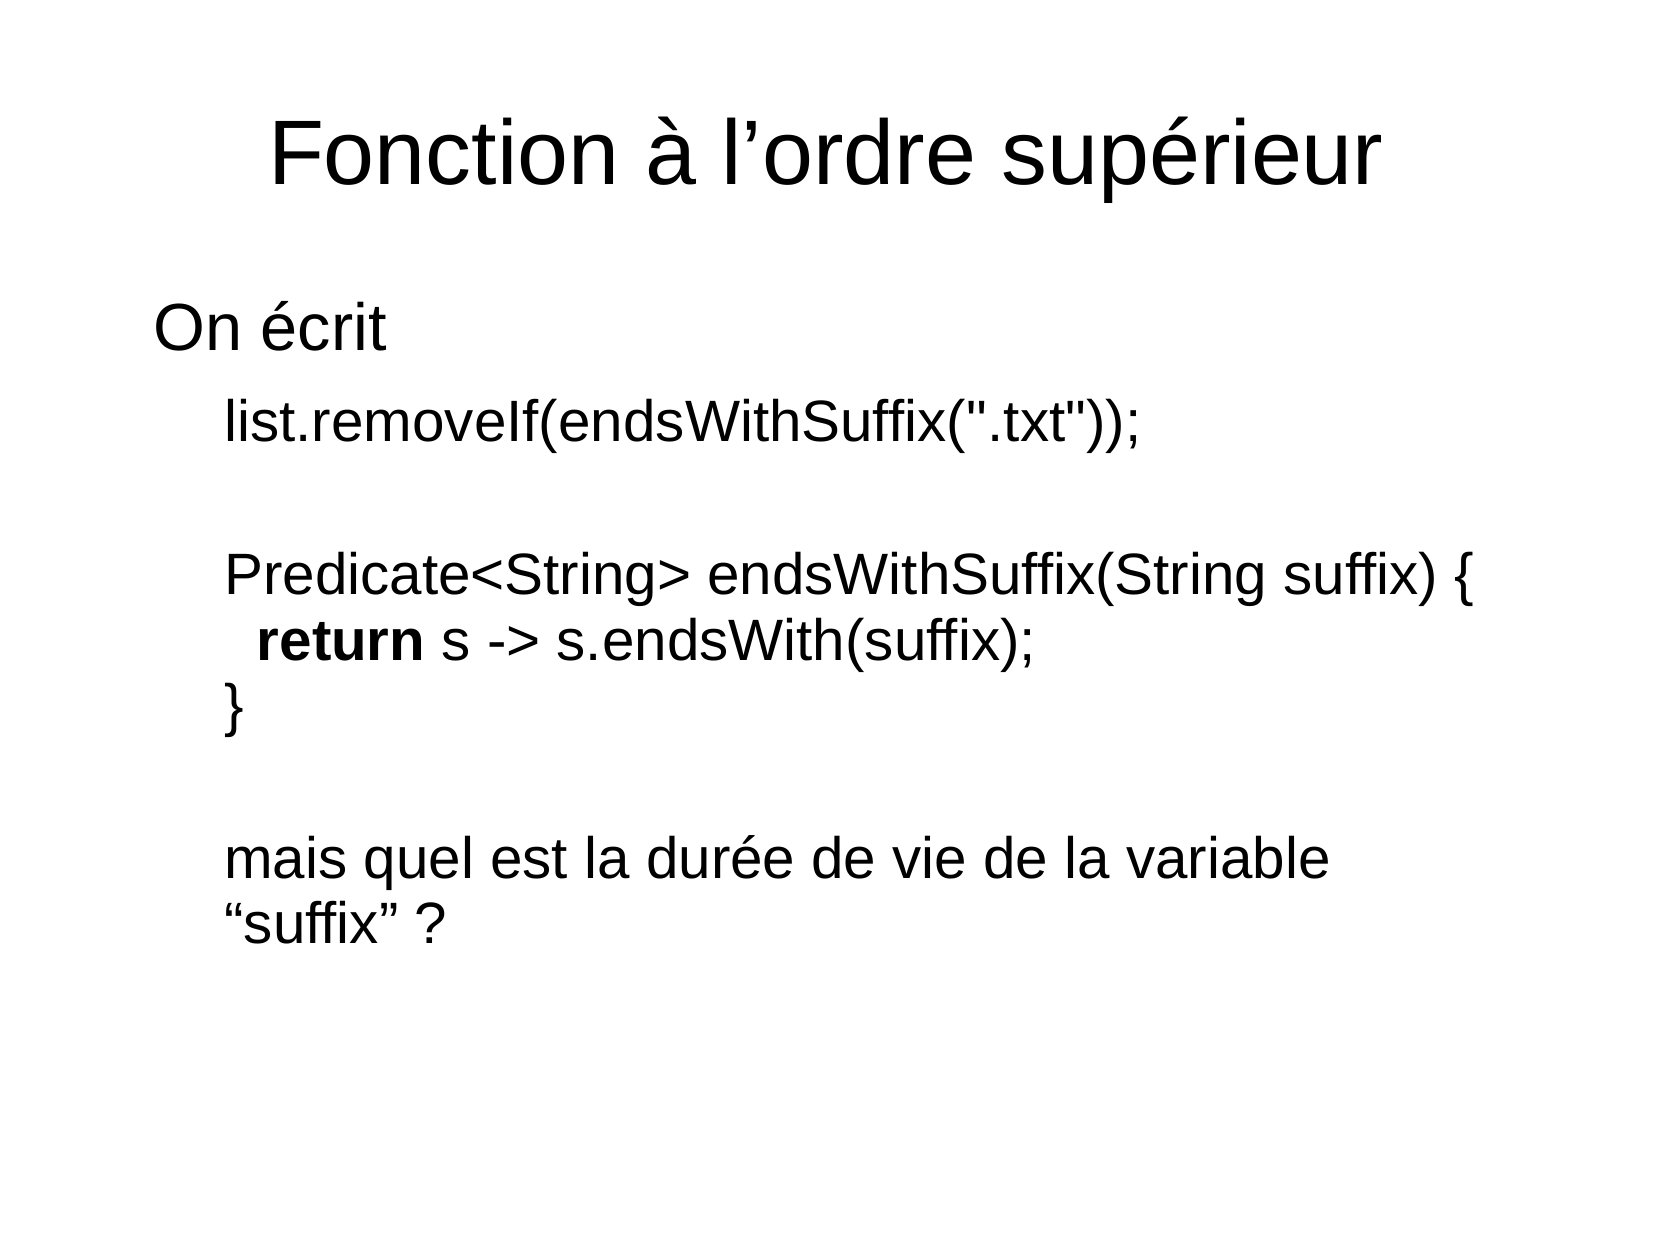

# Fonction à l’ordre supérieur
On écrit
list.removeIf(endsWithSuffix(".txt"));
Predicate<String> endsWithSuffix(String suffix) {
 return s -> s.endsWith(suffix);
}
mais quel est la durée de vie de la variable “suffix” ?